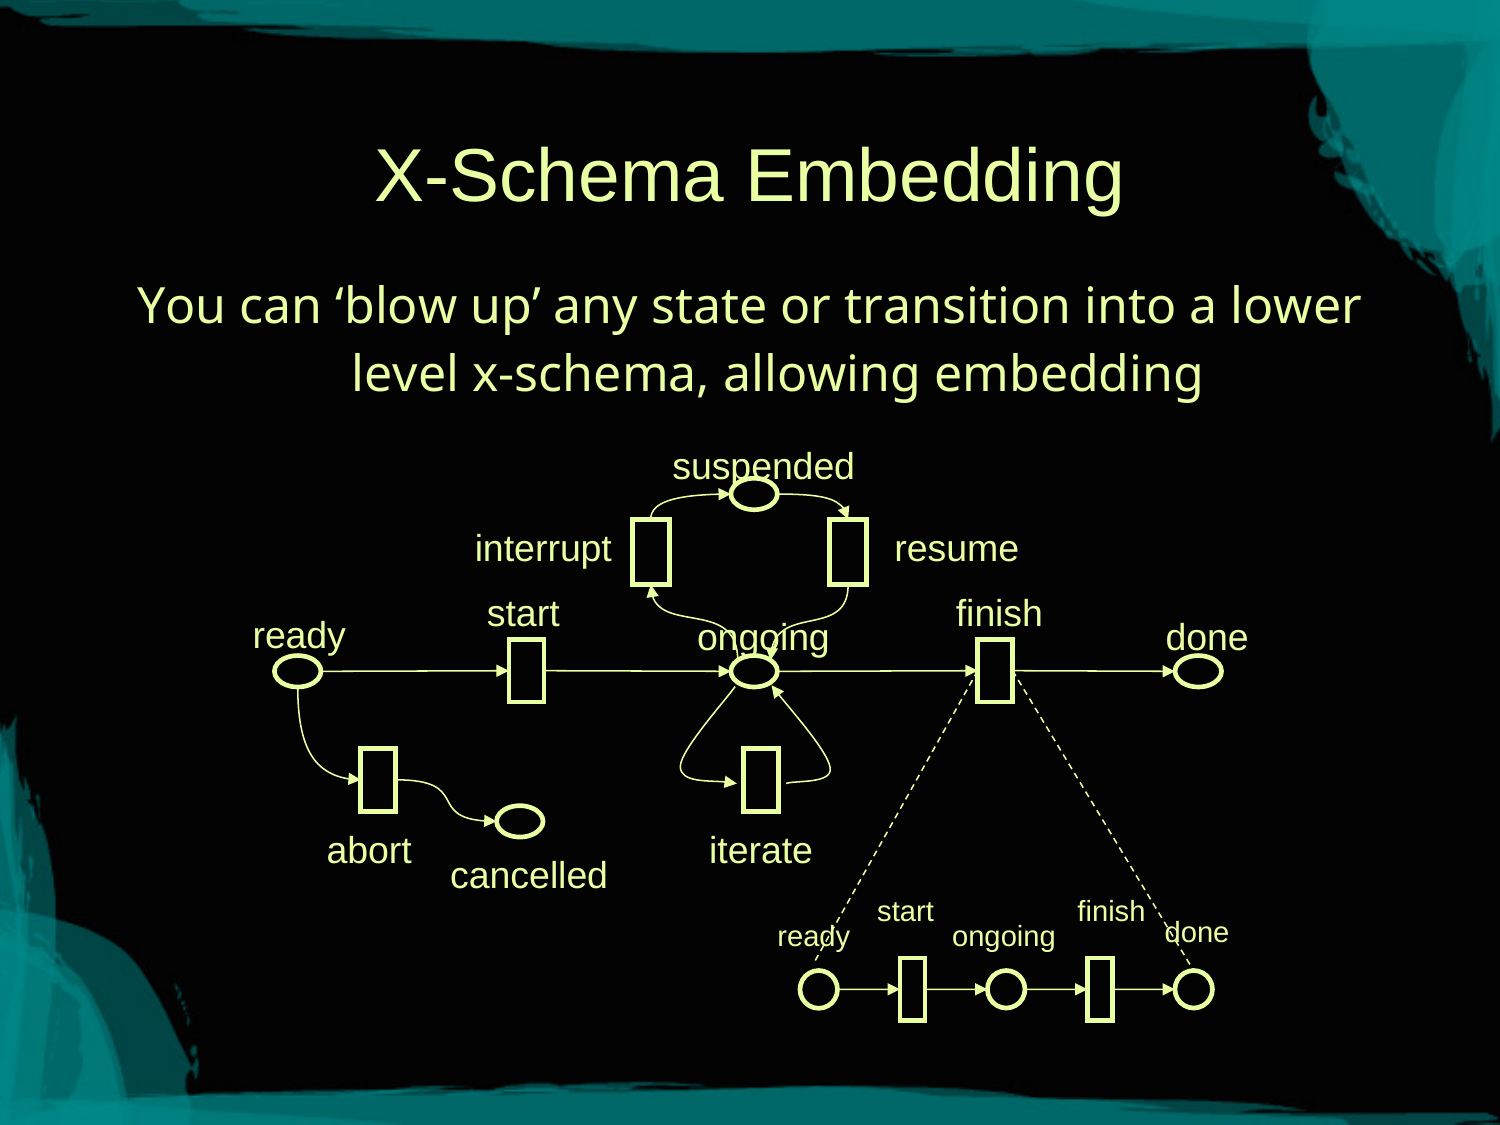

# X-Schema Embedding
You can ‘blow up’ any state or transition into a lower level x-schema, allowing embedding
suspended
interrupt
resume
start
finish
ready
ongoing
done
abort
iterate
cancelled
start
finish
done
ready
ongoing